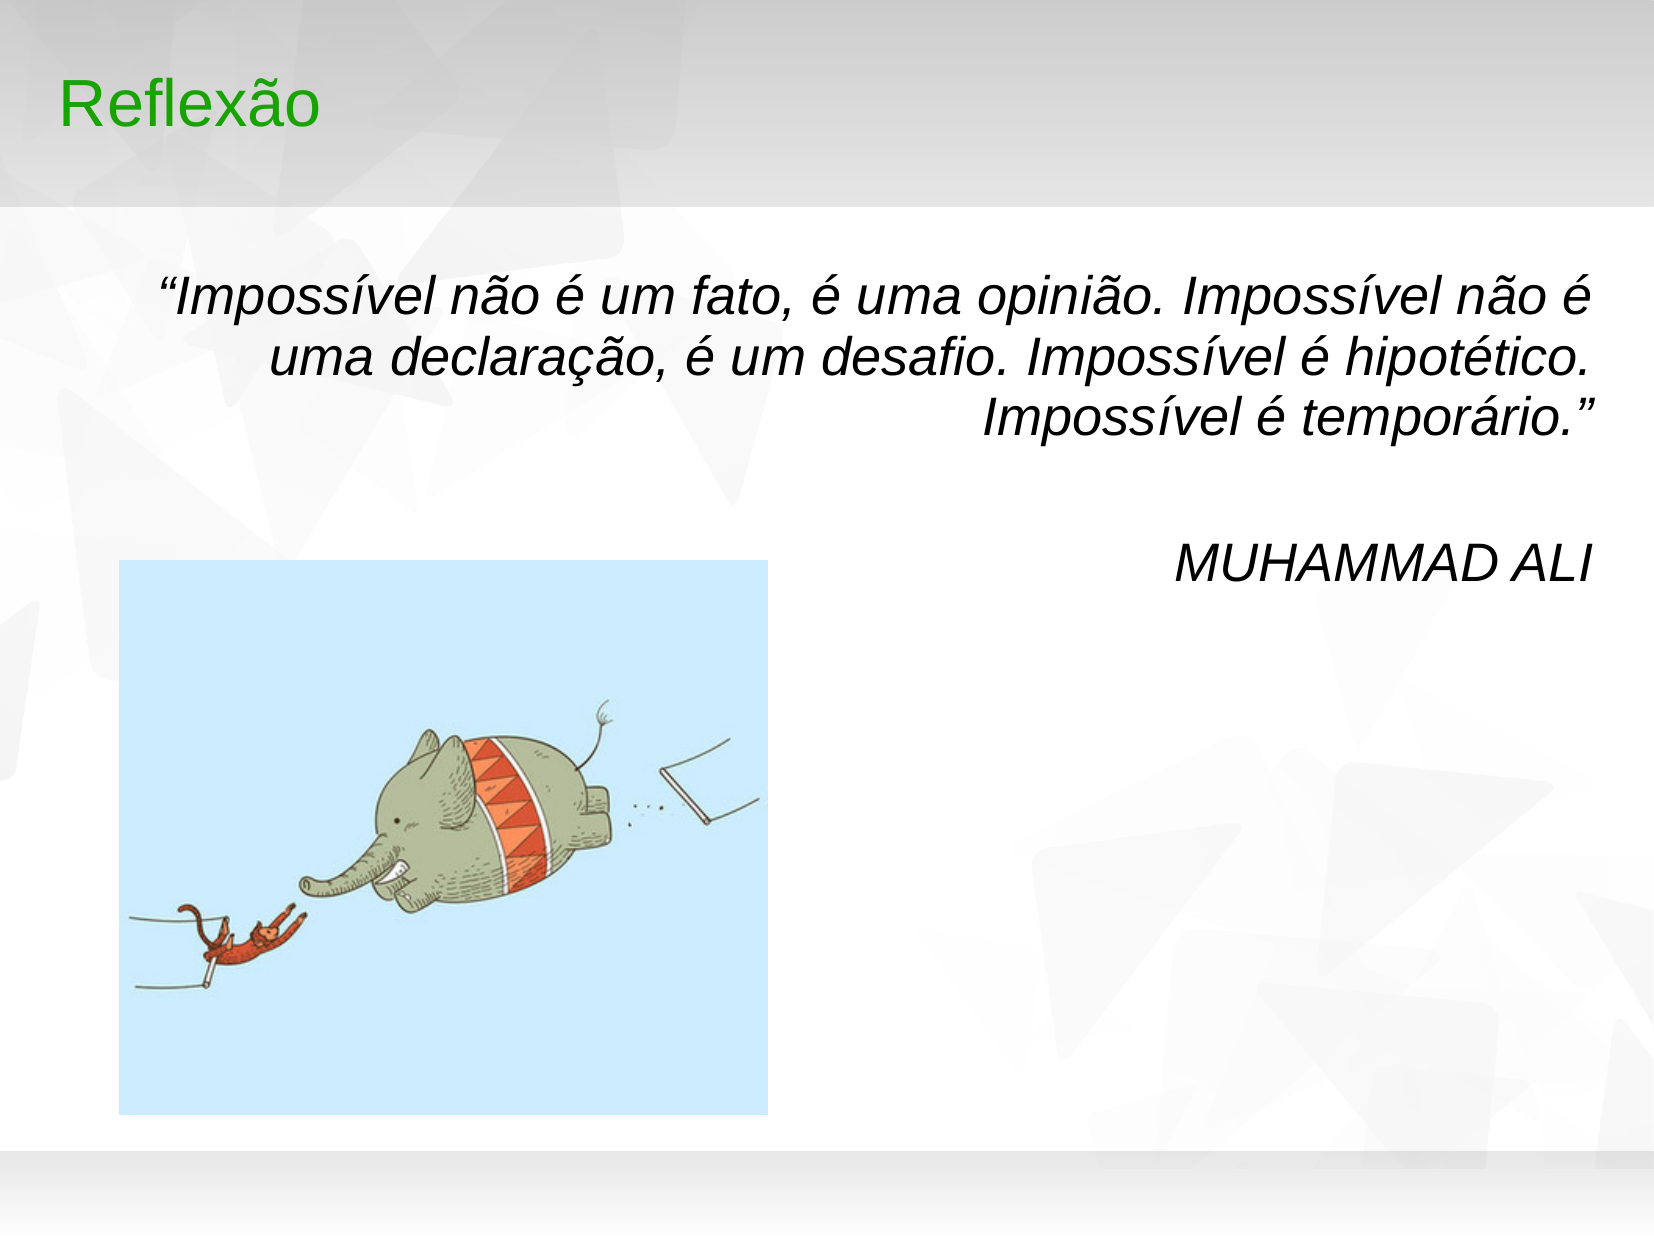

# Reflexão
“Impossível não é um fato, é uma opinião. Impossível não é uma declaração, é um desafio. Impossível é hipotético. Impossível é temporário.”
MUHAMMAD ALI